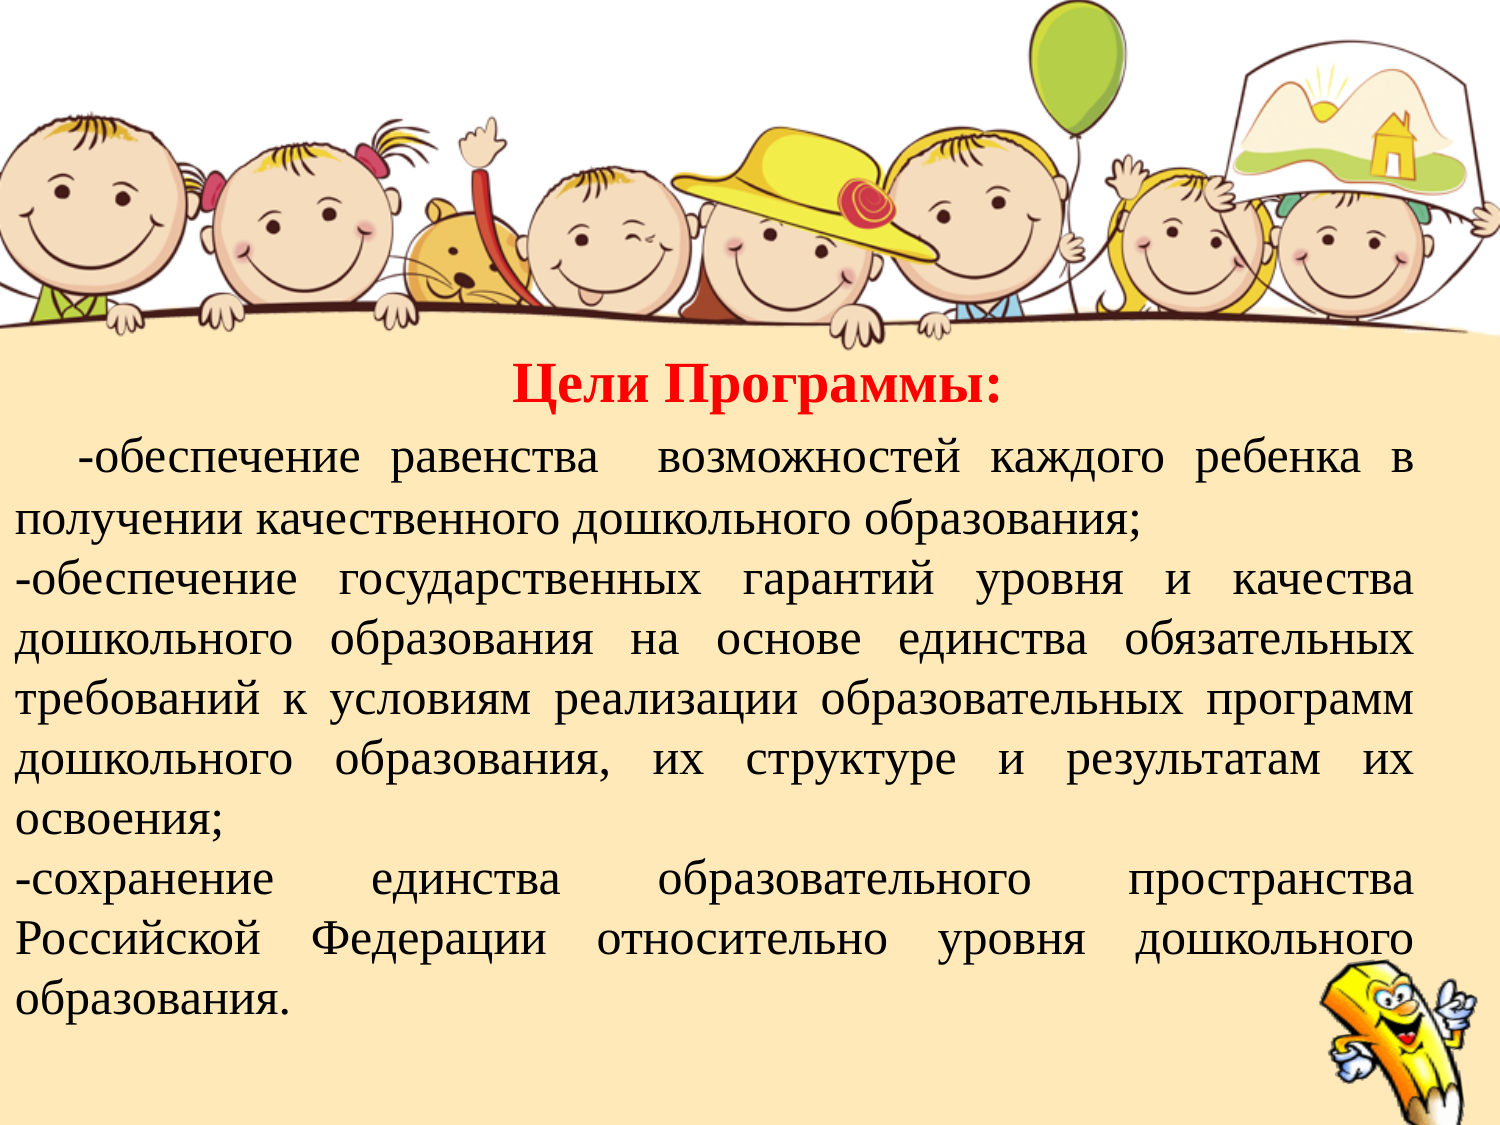

# Программа предполагает:
возможность начала освоения детьми содержания образовательных областей на любом этапе ее реализации:
 ранний возраст (до 3 лет)
 младший дошкольный возраст (3-4 года)
 средний дошкольный возраст (4-5 лет)
 старший дошкольный возраст (5-6 лет)
 ребенок на пороге школы (6-7 лет)
Программа учитывает индивидуальные потребности ребенка, связанные с его жизненной ситуацией и состоянием здоровья, определяющие особые условия получения им образования, индивидуальные потребности отдельных категорий детей, в том числе с ограниченными возможностями здоровья
 Цели Программы:
 -обеспечение равенства возможностей каждого ребенка в получении качественного дошкольного образования;
-обеспечение государственных гарантий уровня и качества дошкольного образования на основе единства обязательных требований к условиям реализации образовательных программ дошкольного образования, их структуре и результатам их освоения;
-сохранение единства образовательного пространства Российской Федерации относительно уровня дошкольного образования.